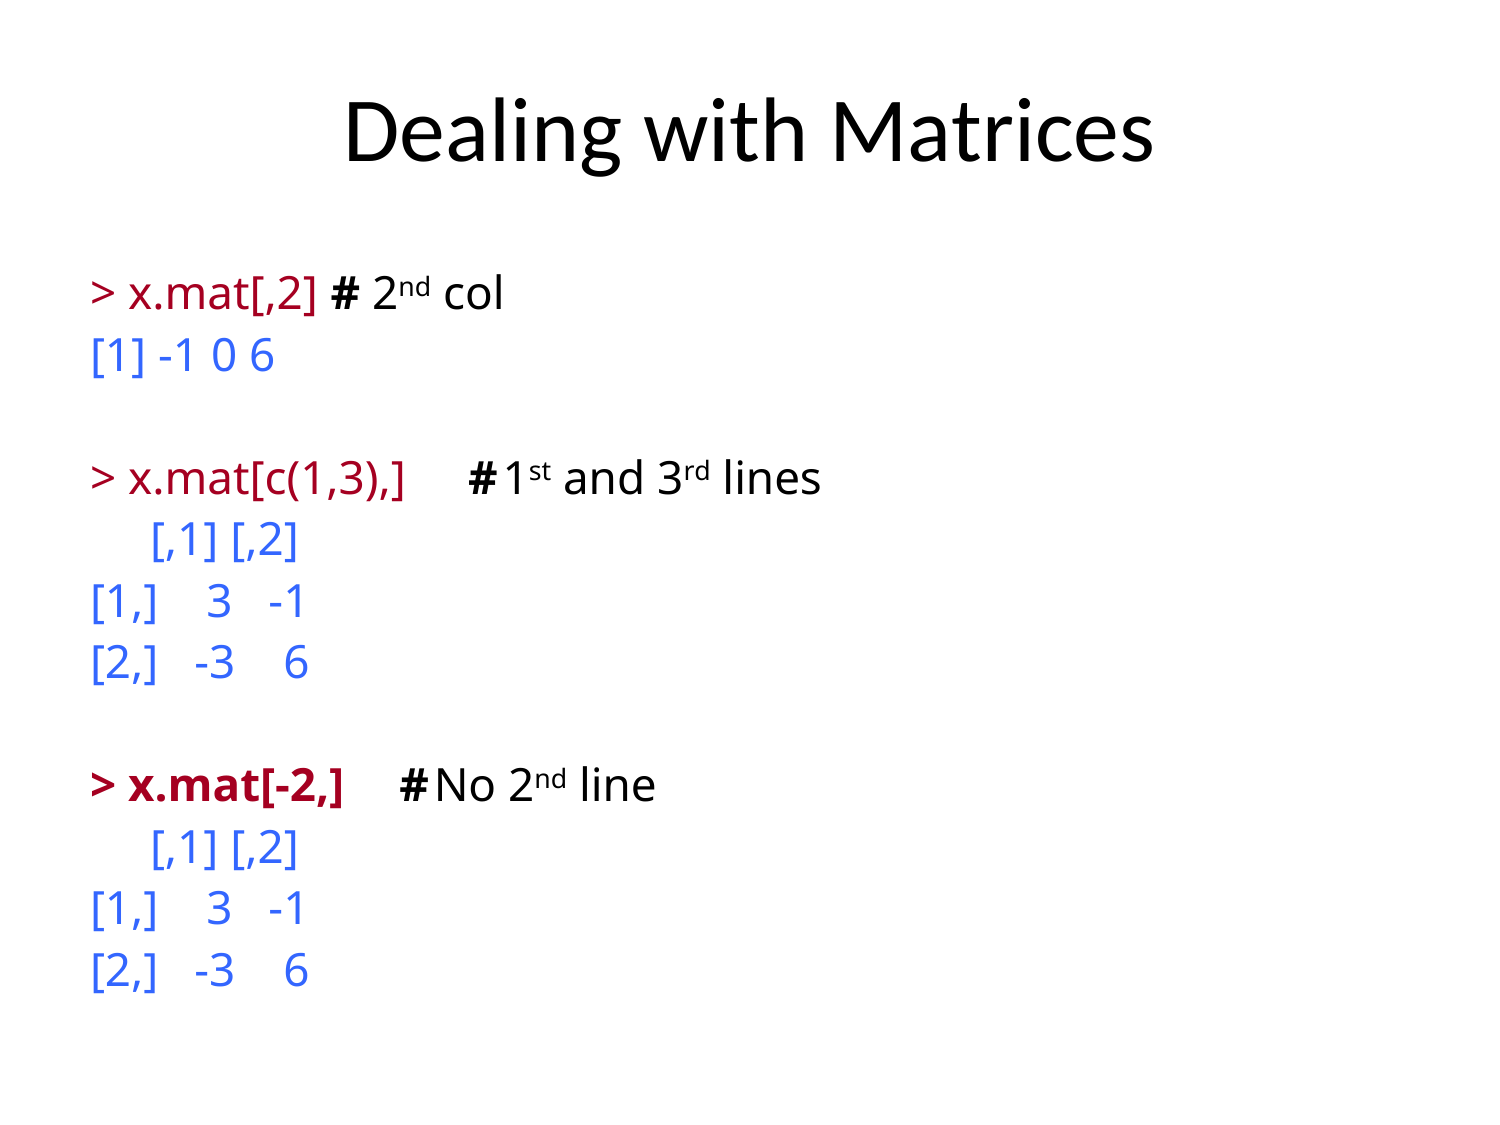

# Dealing with Matrices
> x.mat[,2] 	# 2nd col
[1] -1 0 6
> x.mat[c(1,3),]		#	1st and 3rd lines
 [,1] [,2]
[1,] 3 -1
[2,] -3 6
> x.mat[-2,]		#	No 2nd line
 [,1] [,2]
[1,] 3 -1
[2,] -3 6